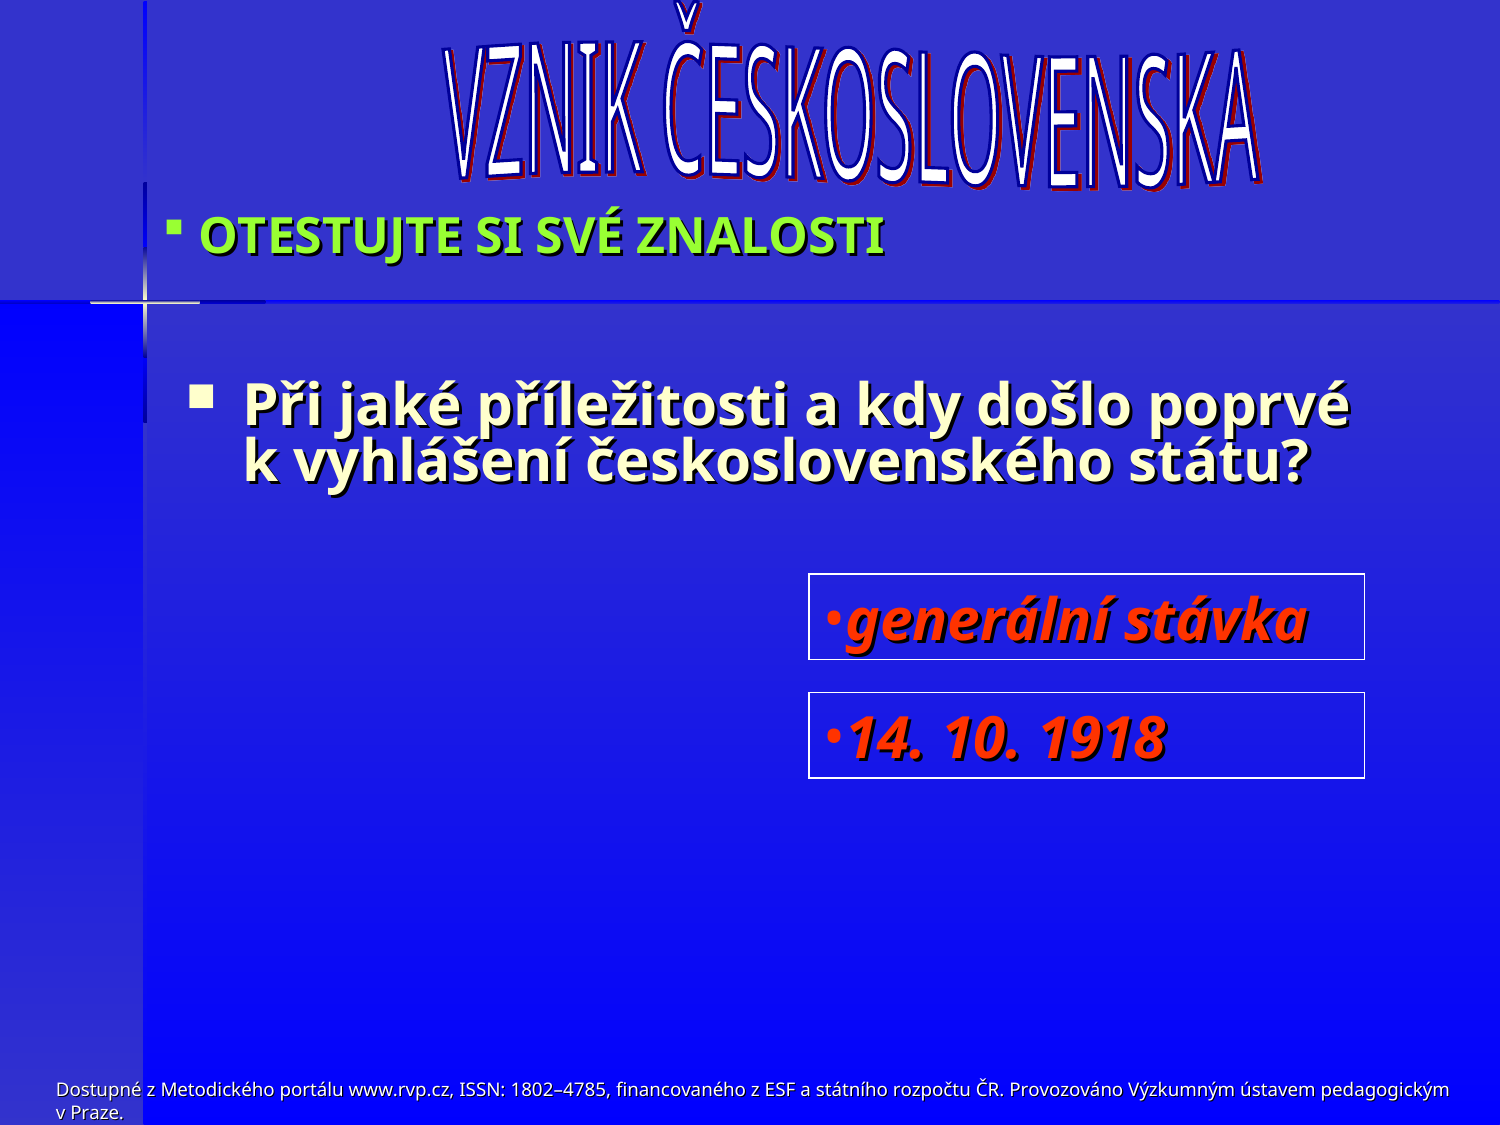

VZNIK ČESKOSLOVENSKA
 OTESTUJTE SI SVÉ ZNALOSTI
# Při jaké příležitosti a kdy došlo poprvé k vyhlášení československého státu?
generální stávka
14. 10. 1918
Dostupné z Metodického portálu www.rvp.cz, ISSN: 1802–4785, financovaného z ESF a státního rozpočtu ČR. Provozováno Výzkumným ústavem pedagogickým v Praze.